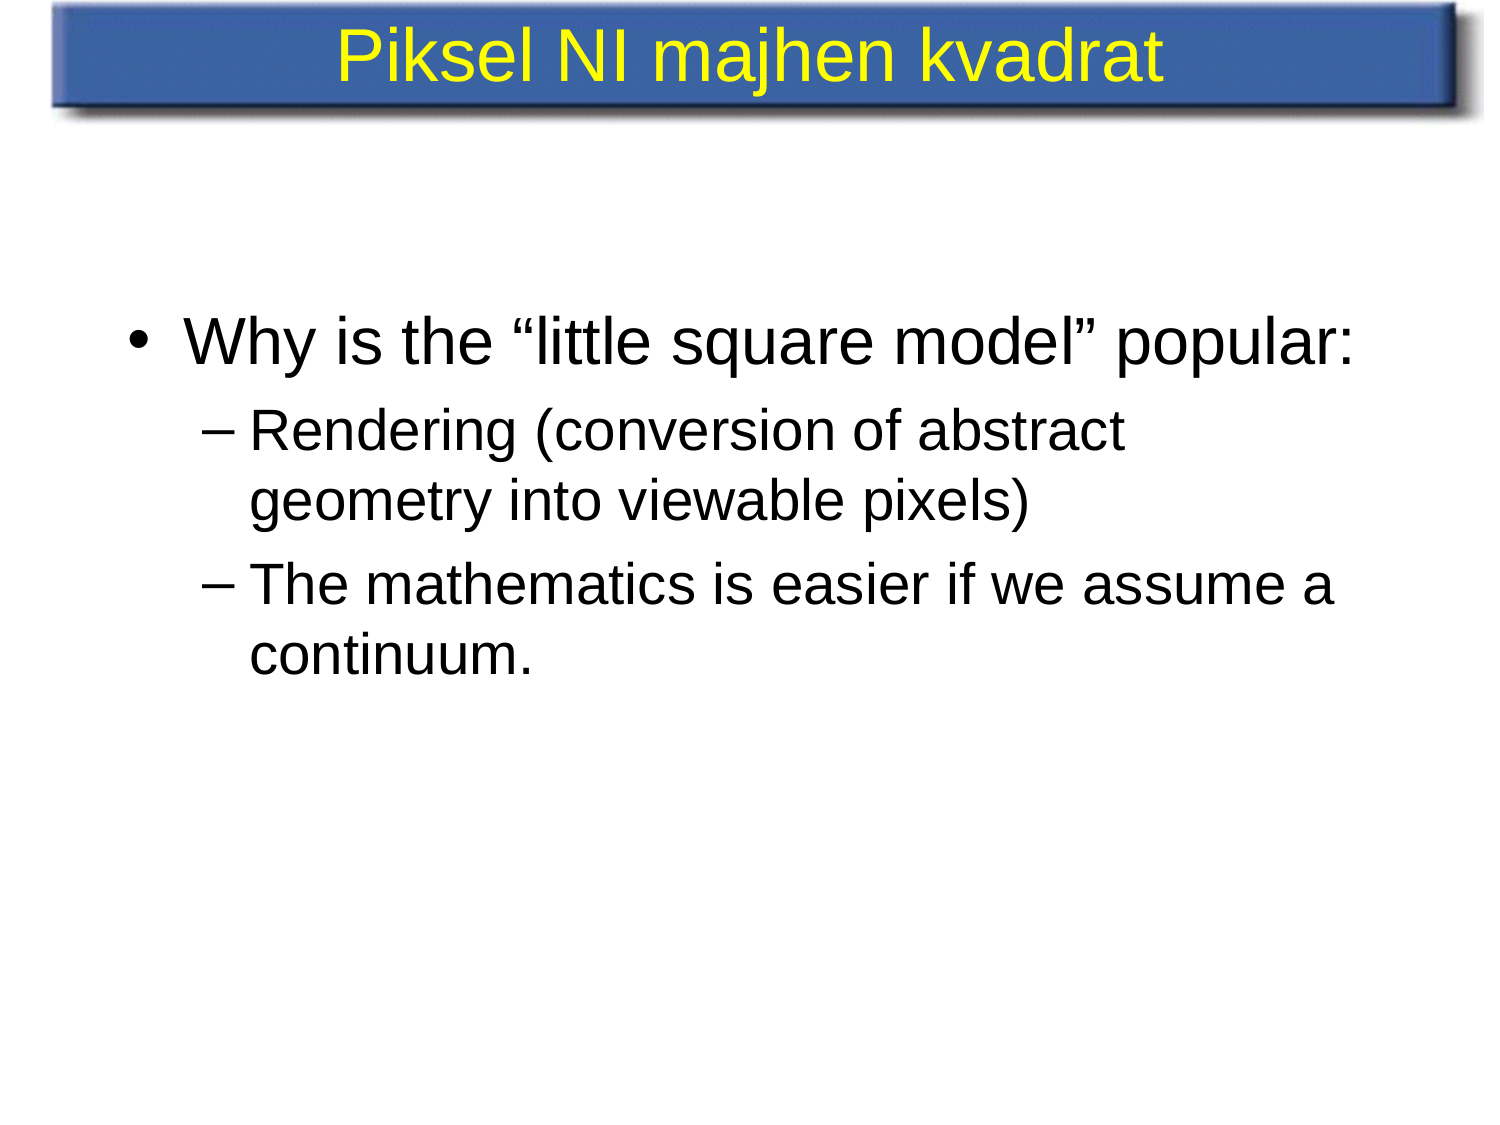

# Piksel NI majhen kvadrat
Why is the “little square model” popular:
Rendering (conversion of abstract geometry into viewable pixels)
The mathematics is easier if we assume a continuum.